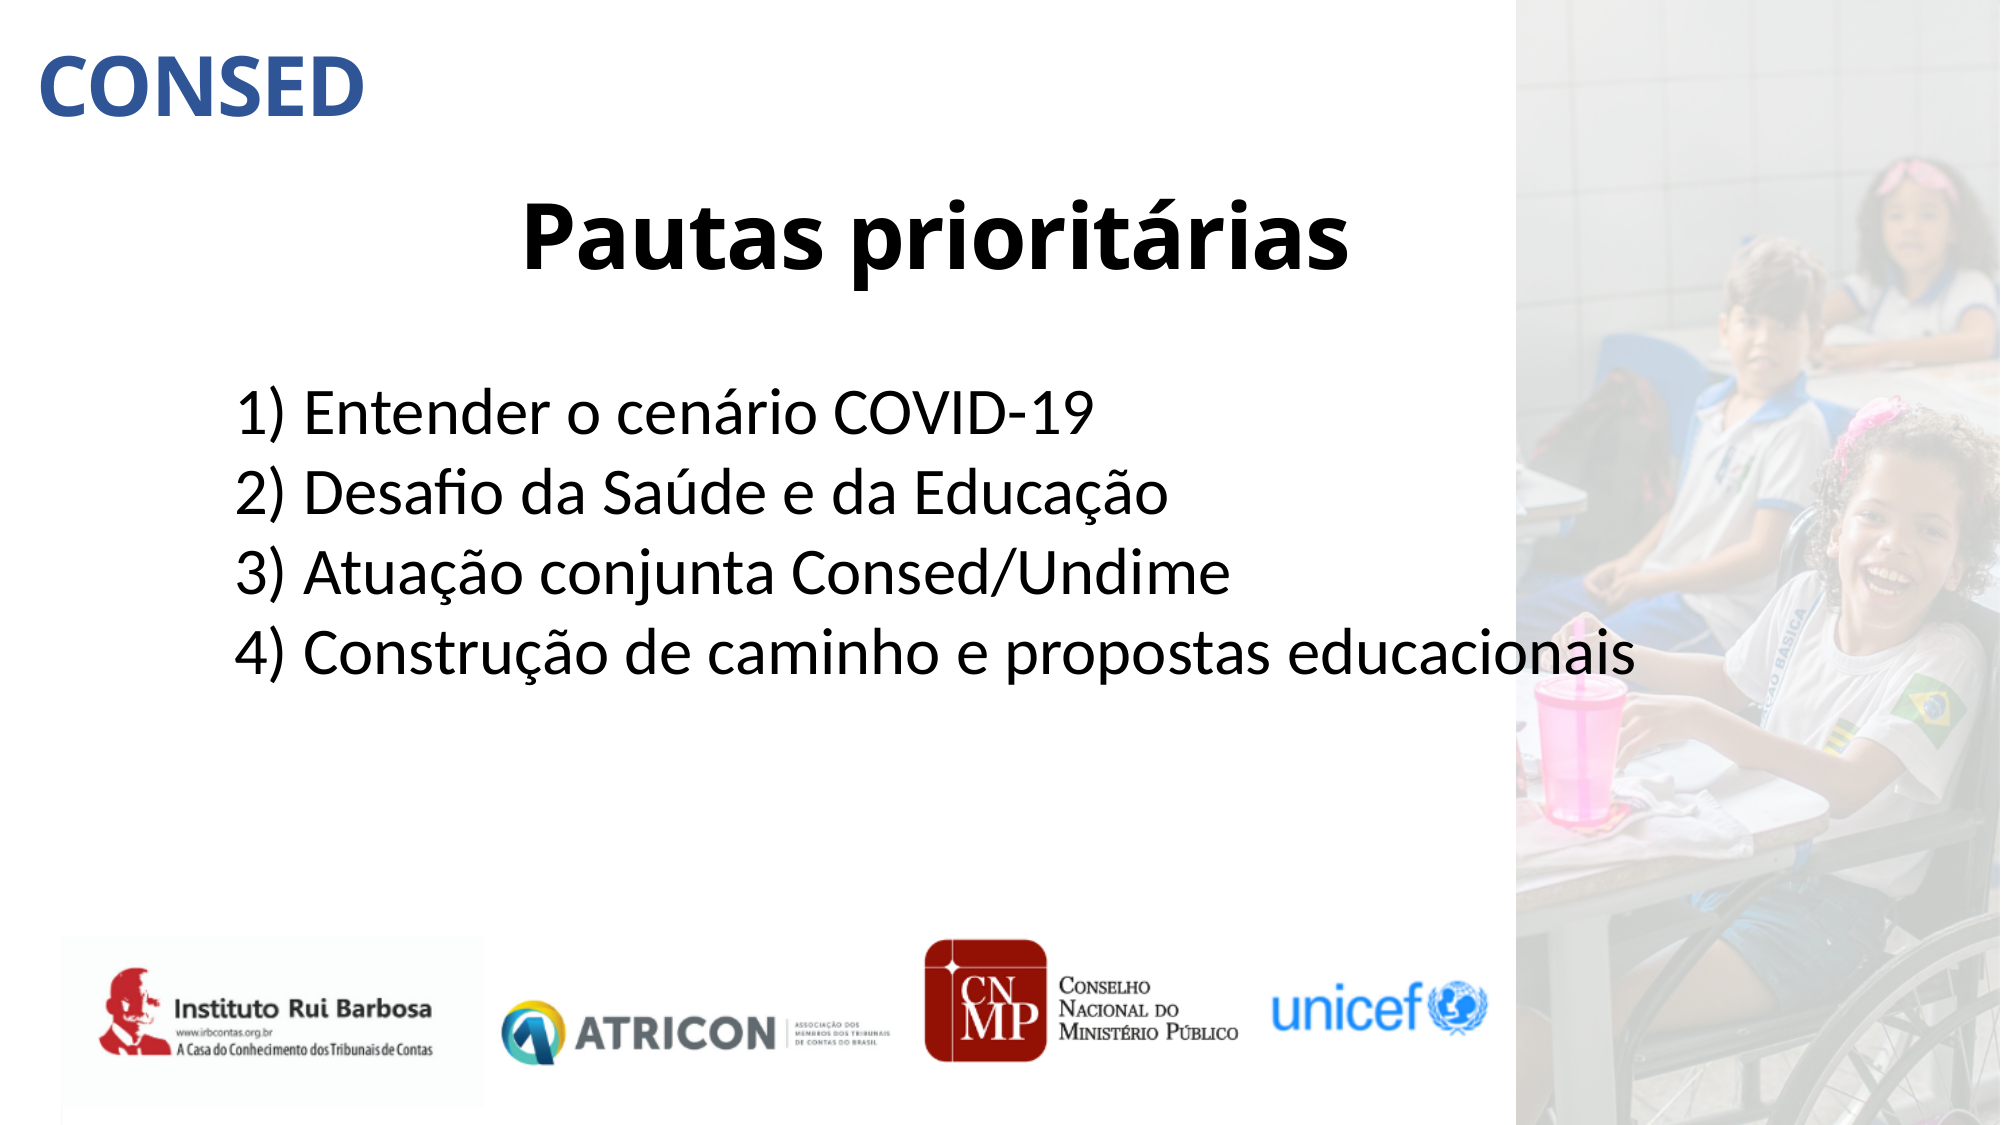

CONSED
Pautas prioritárias
1) Entender o cenário COVID-19
2) Desafio da Saúde e da Educação
3) Atuação conjunta Consed/Undime
4) Construção de caminho e propostas educacionais